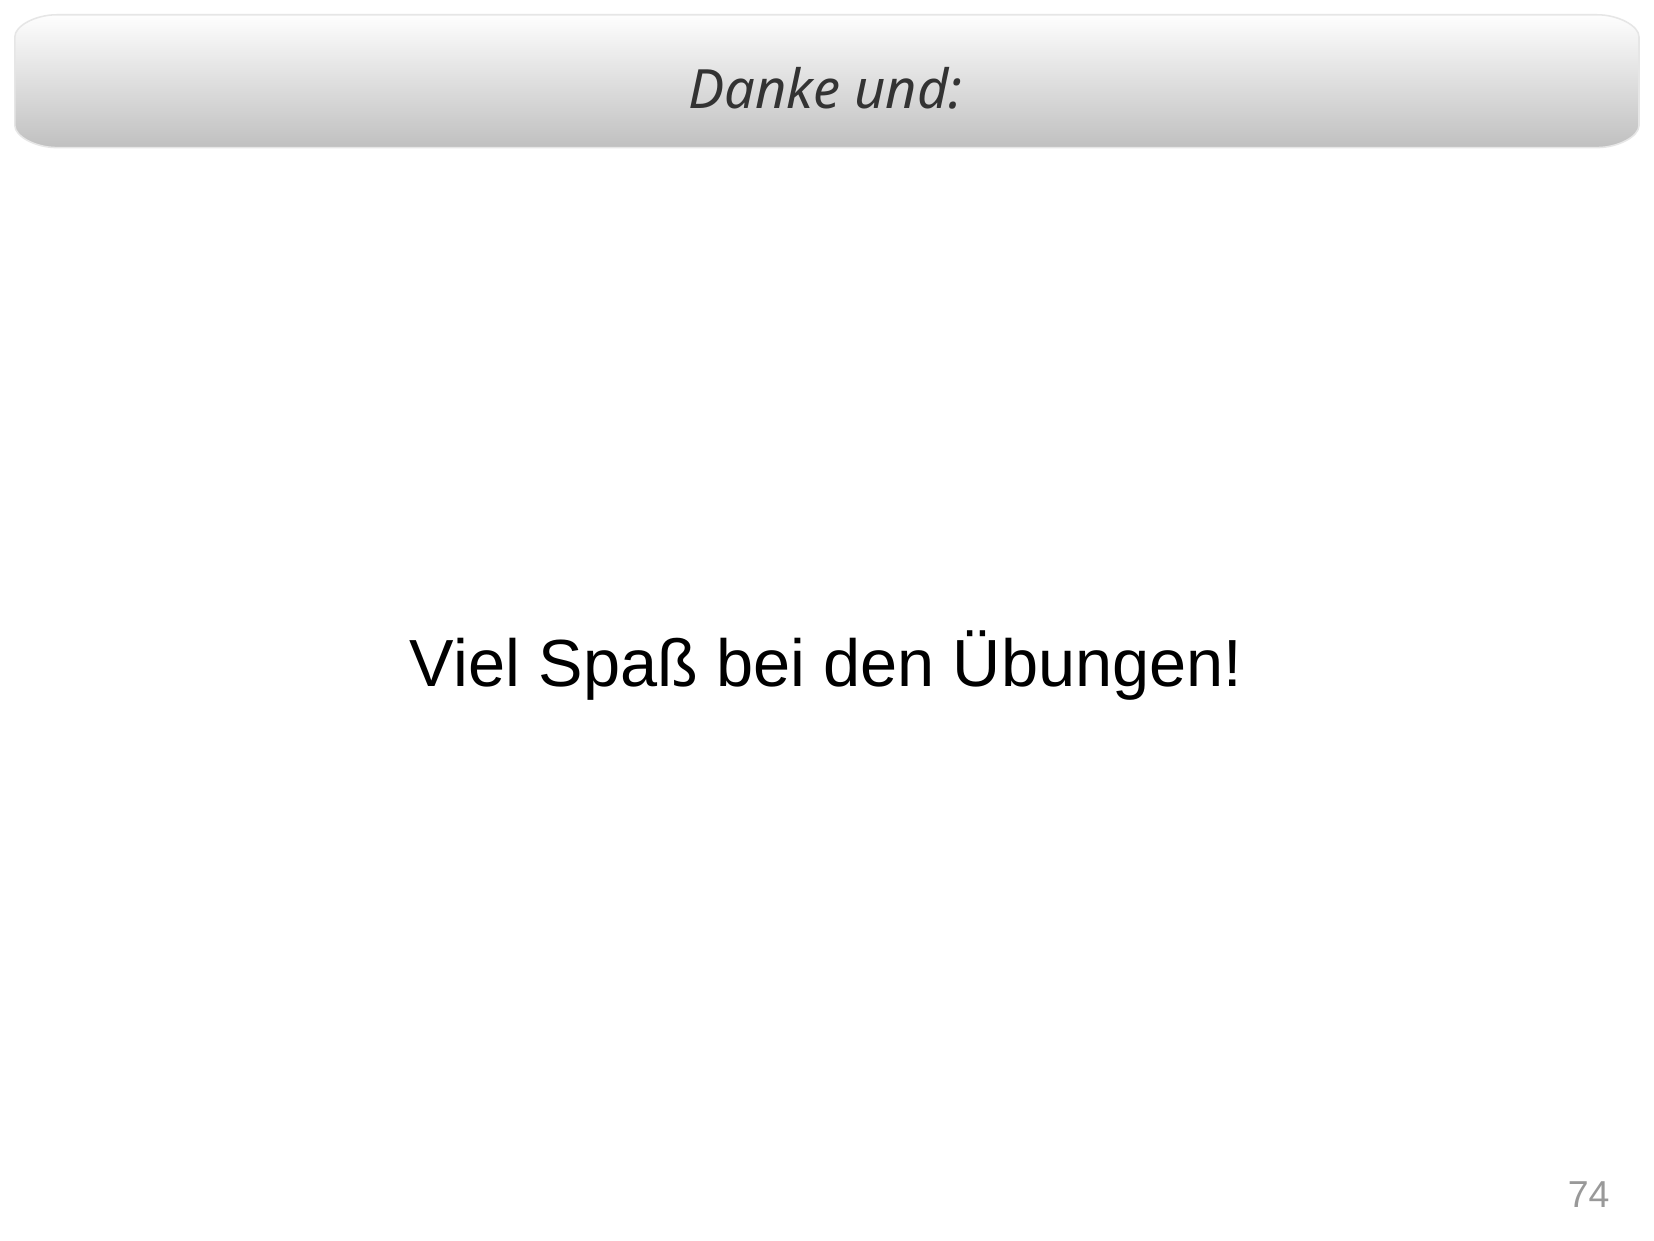

Danke und:
# Viel Spaß bei den Übungen!